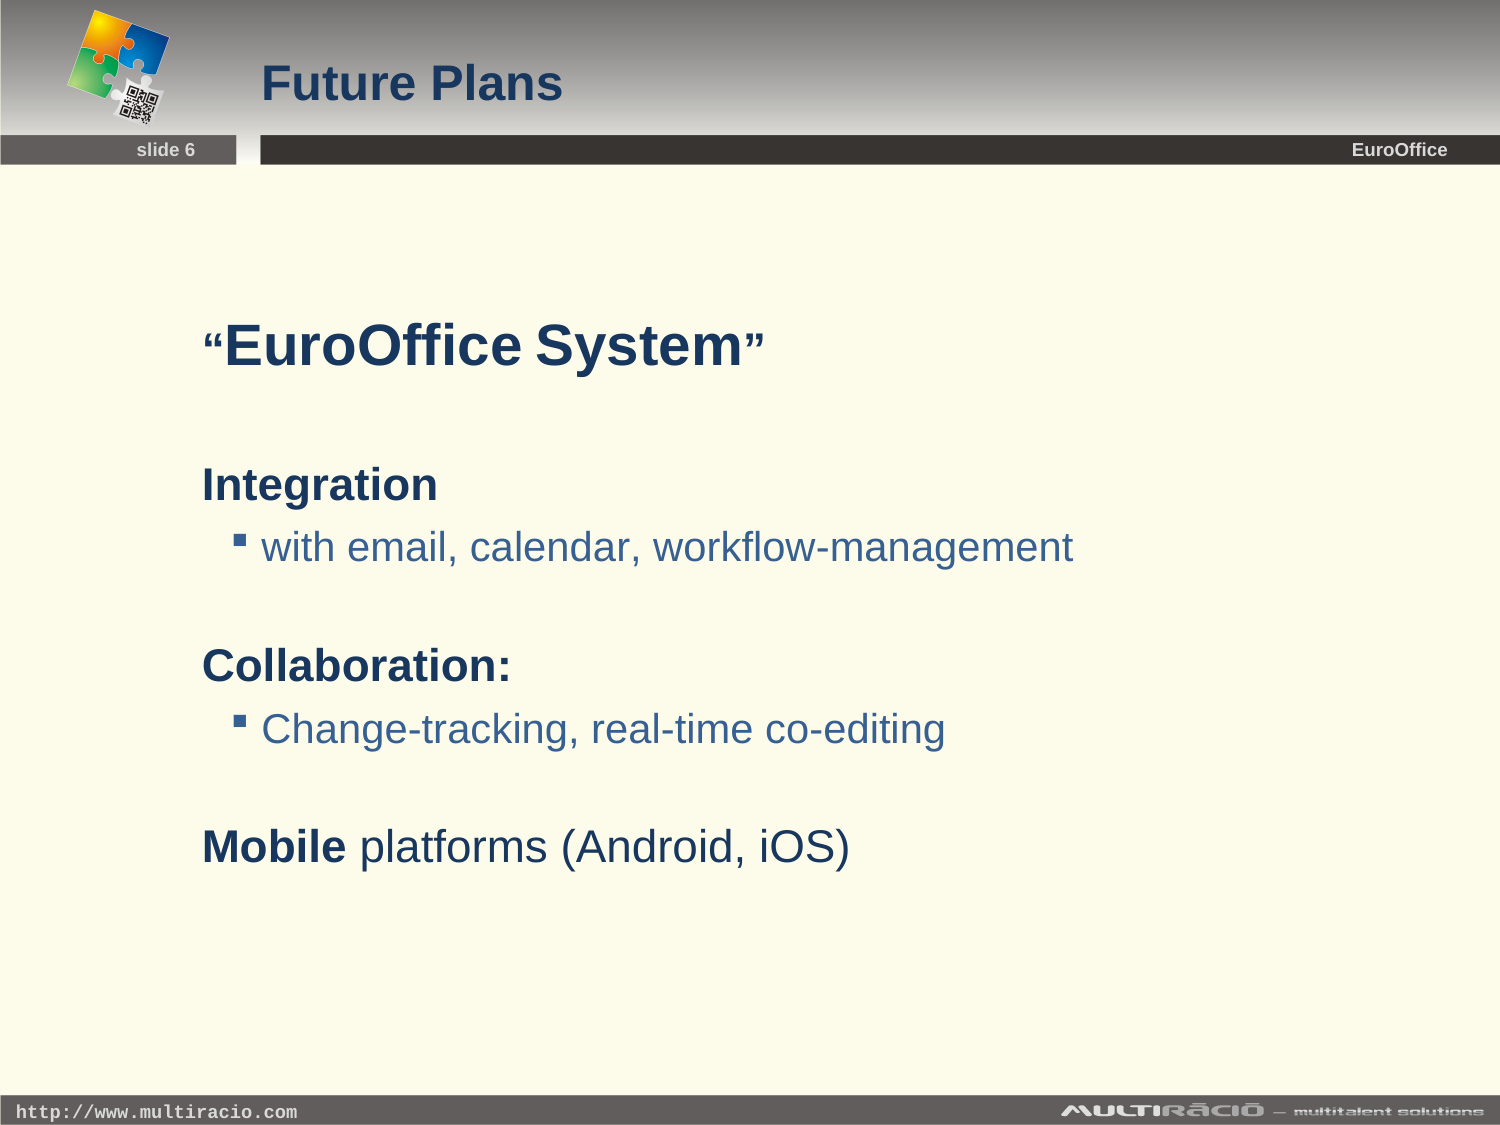

Future Plans
slide
 EuroOffice
# “EuroOffice System”
Integration
with email, calendar, workflow-management
Collaboration:
Change-tracking, real-time co-editing
Mobile platforms (Android, iOS)